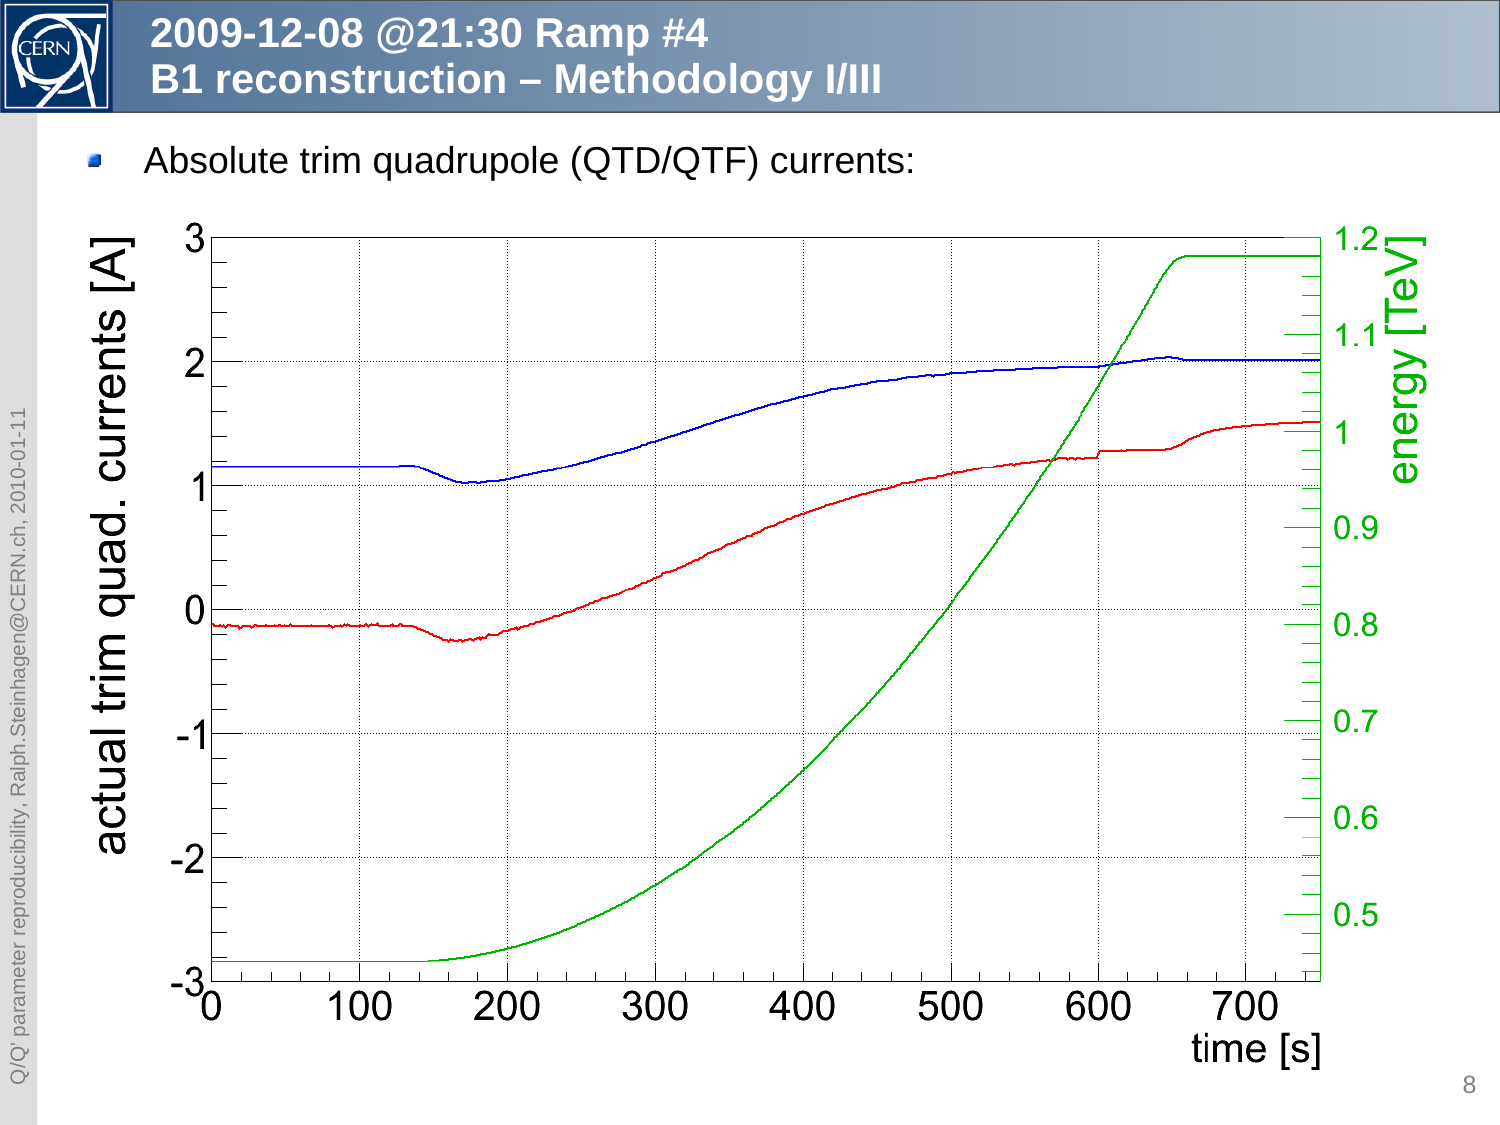

# 2009-12-08 @21:30 Ramp #4 B1 reconstruction – Methodology I/III
Absolute trim quadrupole (QTD/QTF) currents: